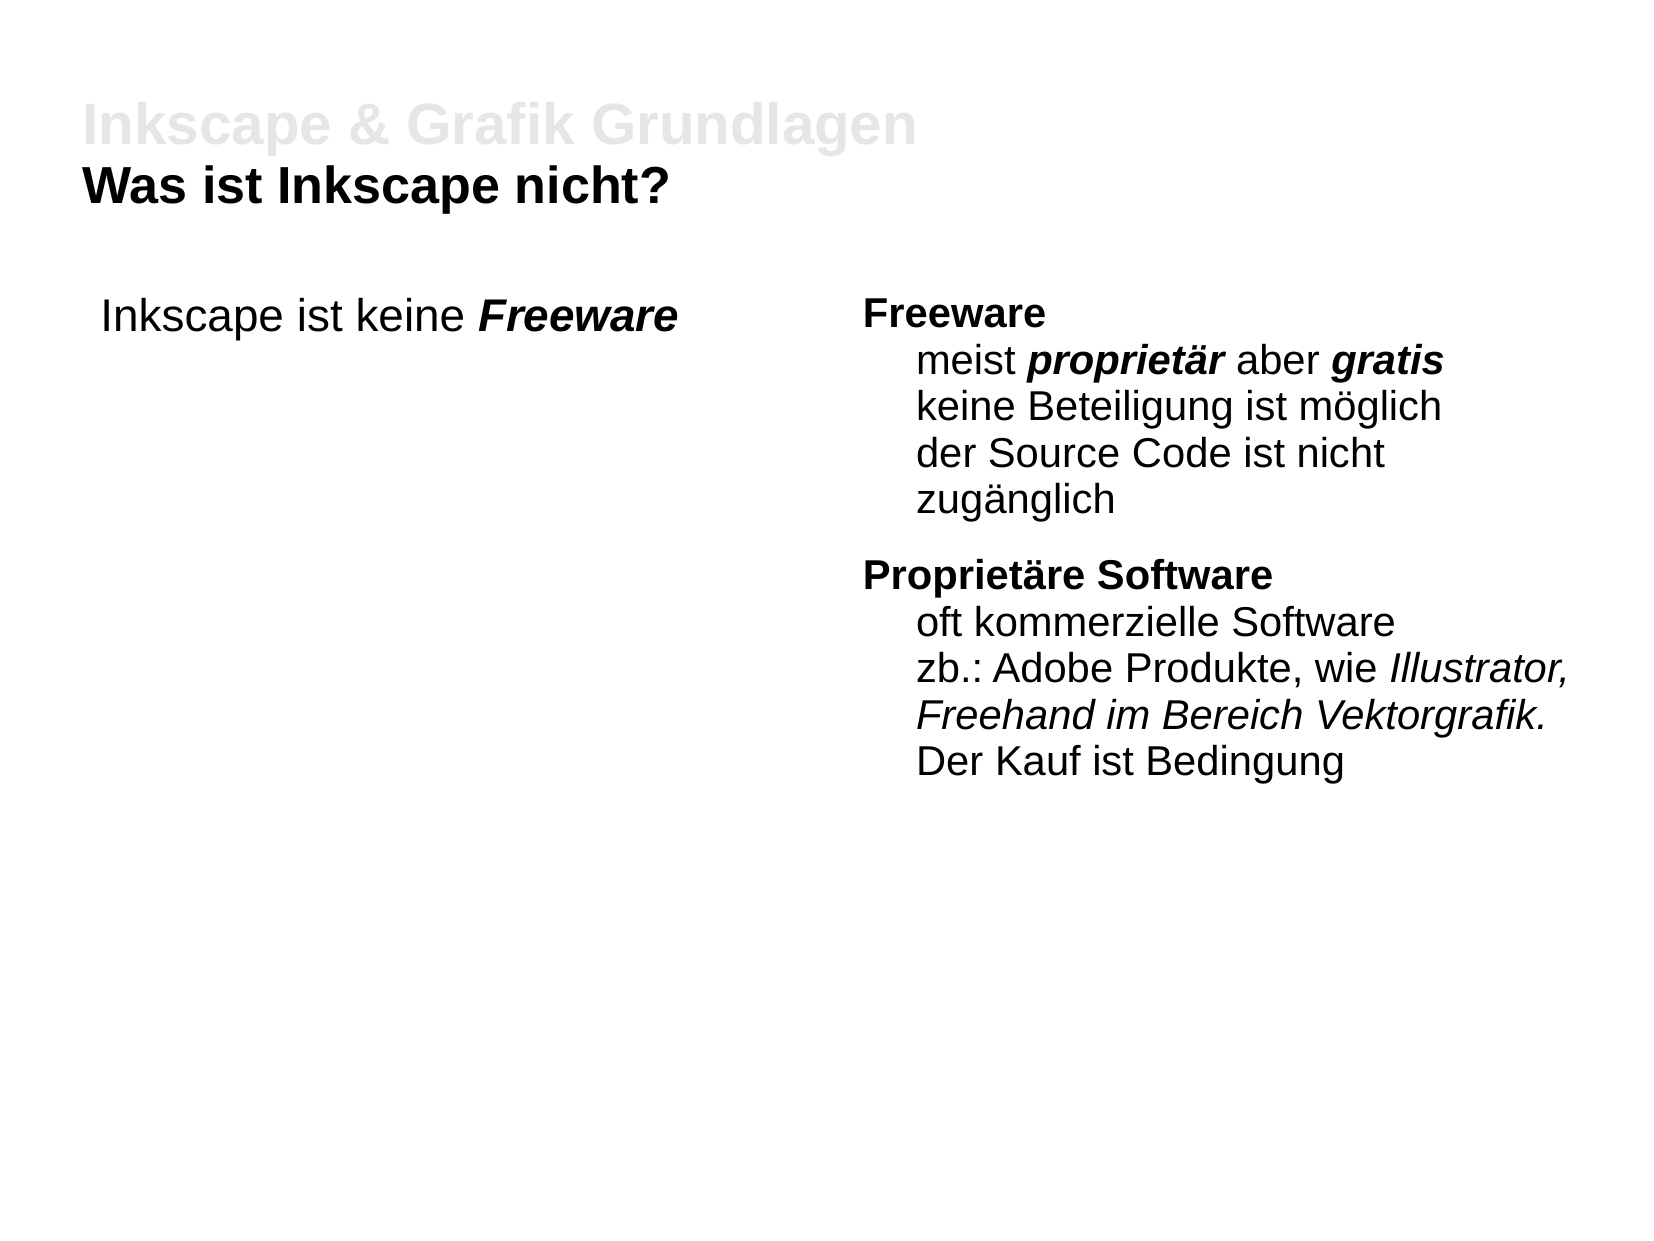

# Inkscape & Grafik Grundlagen Was ist Inkscape nicht?
Inkscape ist keine Freeware
Freeware
meist proprietär aber gratis
keine Beteiligung ist möglich
der Source Code ist nicht zugänglich
Proprietäre Software
oft kommerzielle Software
zb.: Adobe Produkte, wie Illustrator, Freehand im Bereich Vektorgrafik.
Der Kauf ist Bedingung